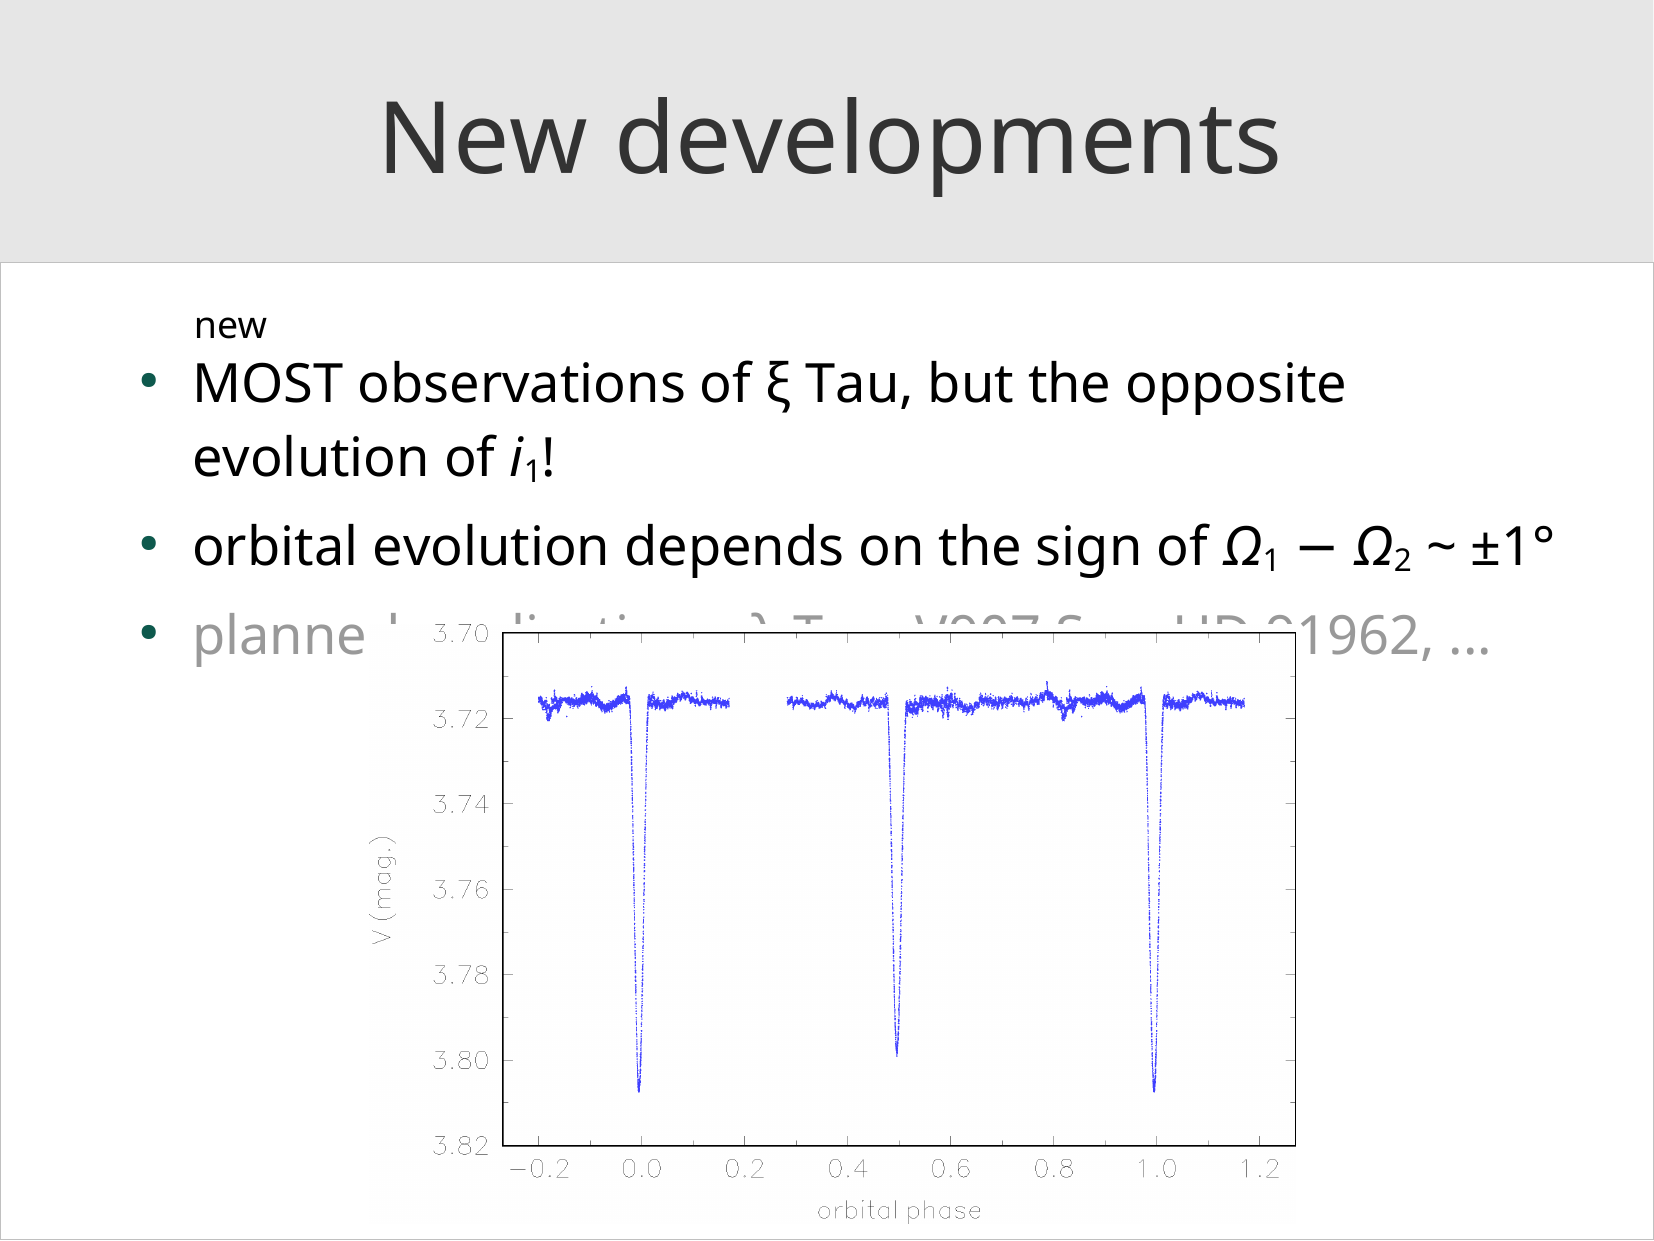

# New developments
new
MOST observations of ξ Tau, but the opposite evolution of i1!
orbital evolution depends on the sign of Ω1 − Ω2 ~ ±1°
planned applications: λ Tau, V907 Sco, HD 91962, ...